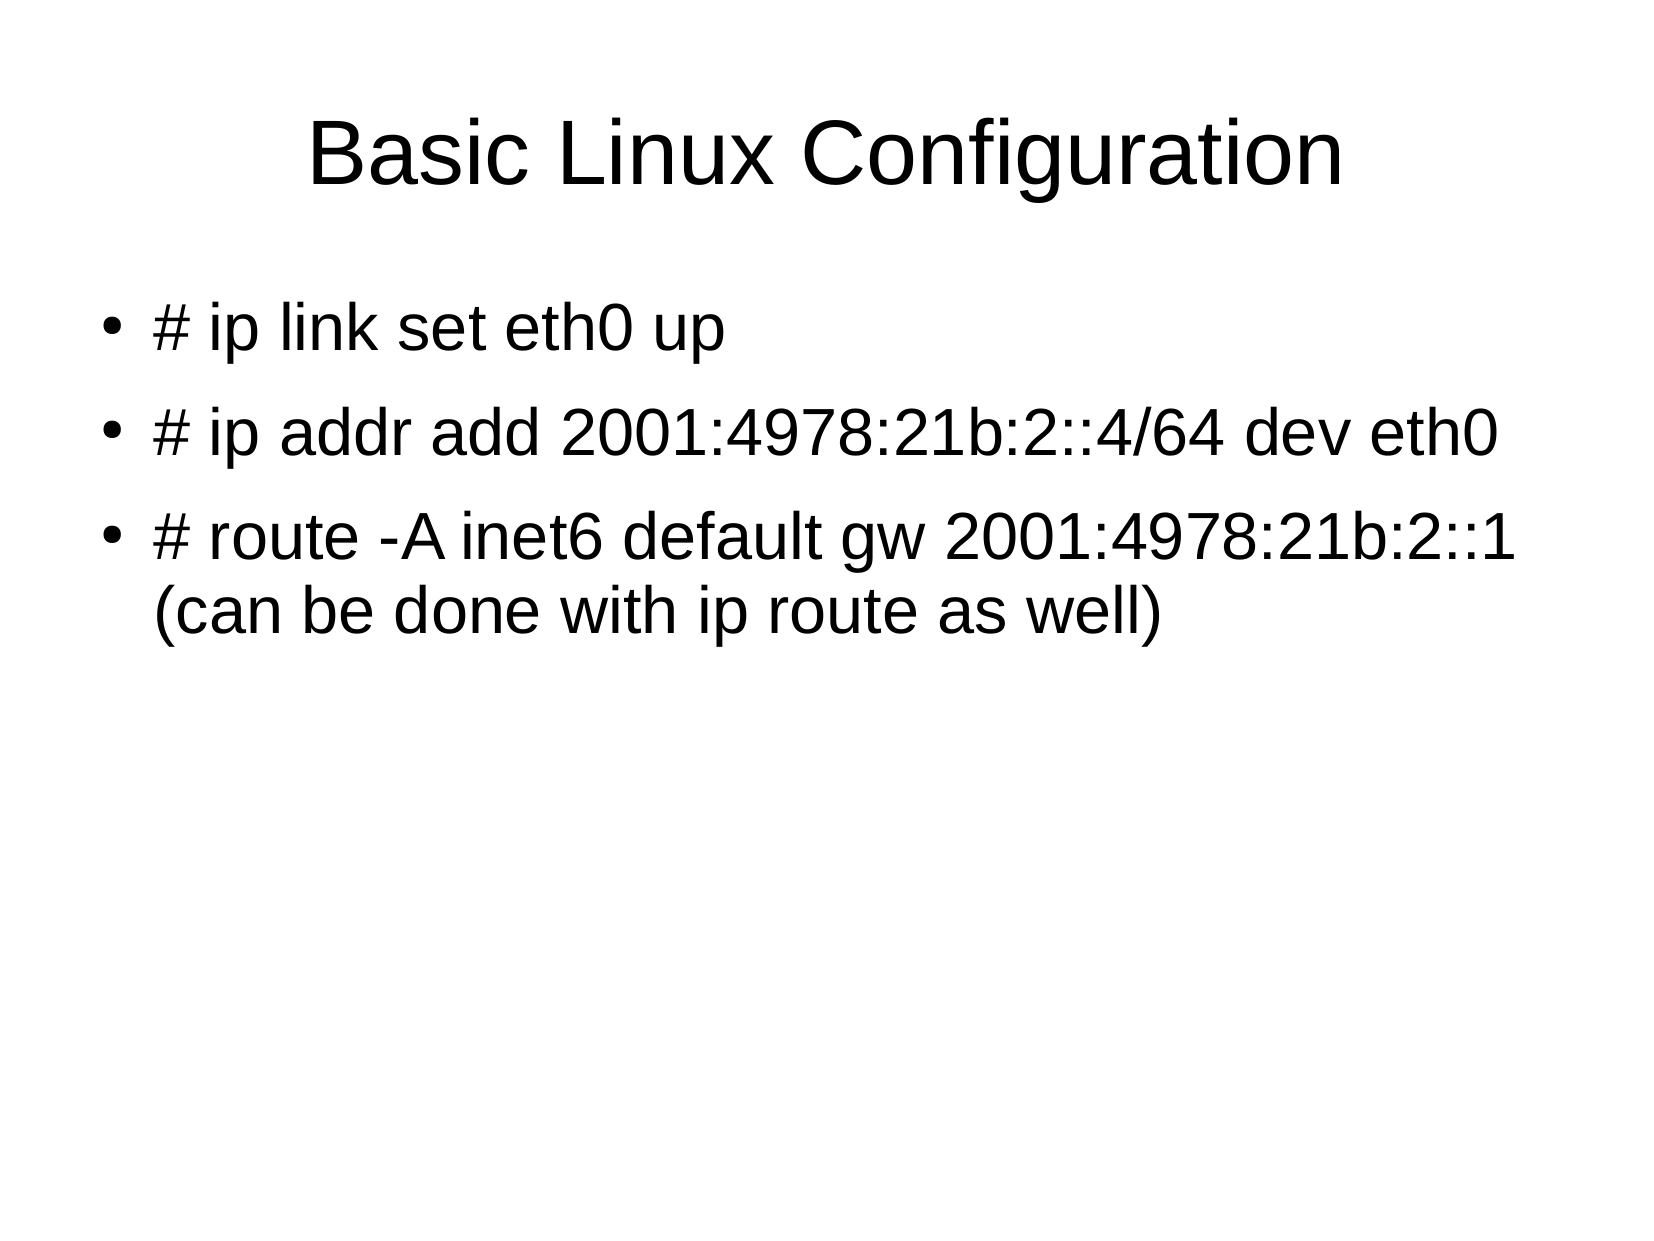

# Basic Linux Configuration
# ip link set eth0 up
# ip addr add 2001:4978:21b:2::4/64 dev eth0
# route -A inet6 default gw 2001:4978:21b:2::1 (can be done with ip route as well)